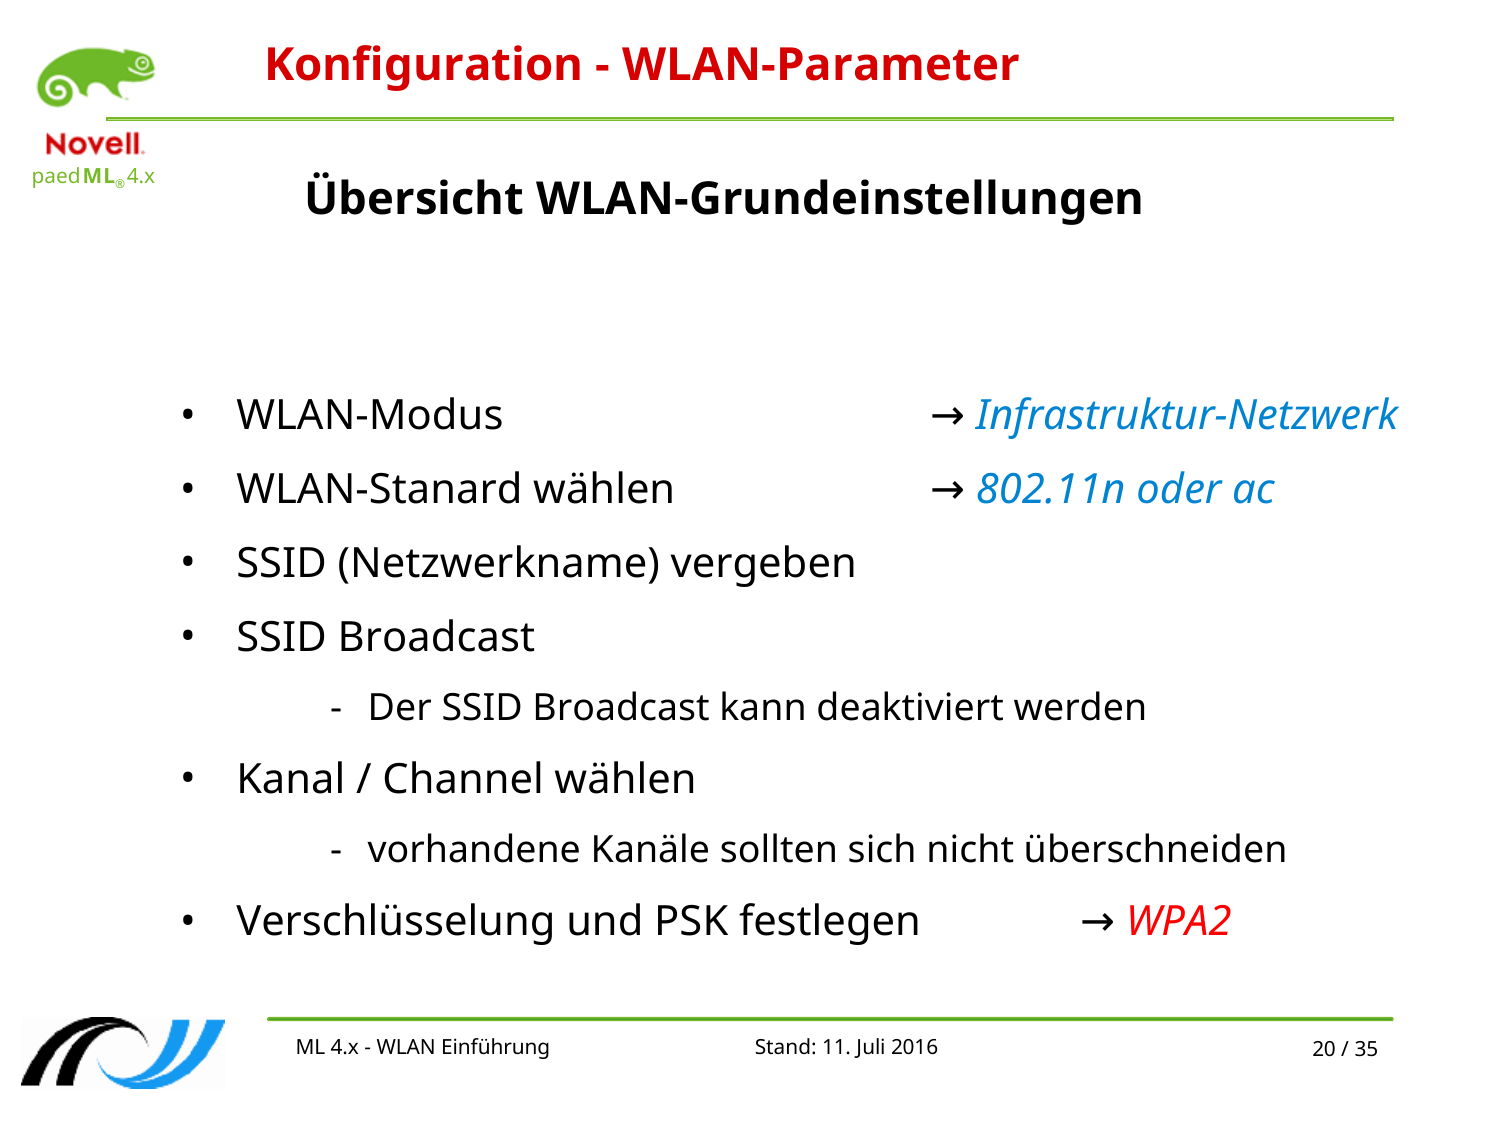

# Konfiguration - WLAN-Parameter
Übersicht WLAN-Grundeinstellungen
WLAN-Modus 			→ Infrastruktur-Netzwerk
WLAN-Stanard wählen 		→ 802.11n oder ac
SSID (Netzwerkname) vergeben
SSID Broadcast
Der SSID Broadcast kann deaktiviert werden
Kanal / Channel wählen
vorhandene Kanäle sollten sich nicht überschneiden
Verschlüsselung und PSK festlegen 	→ WPA2
ML 4.x - WLAN Einführung
11. Juli 2016
20